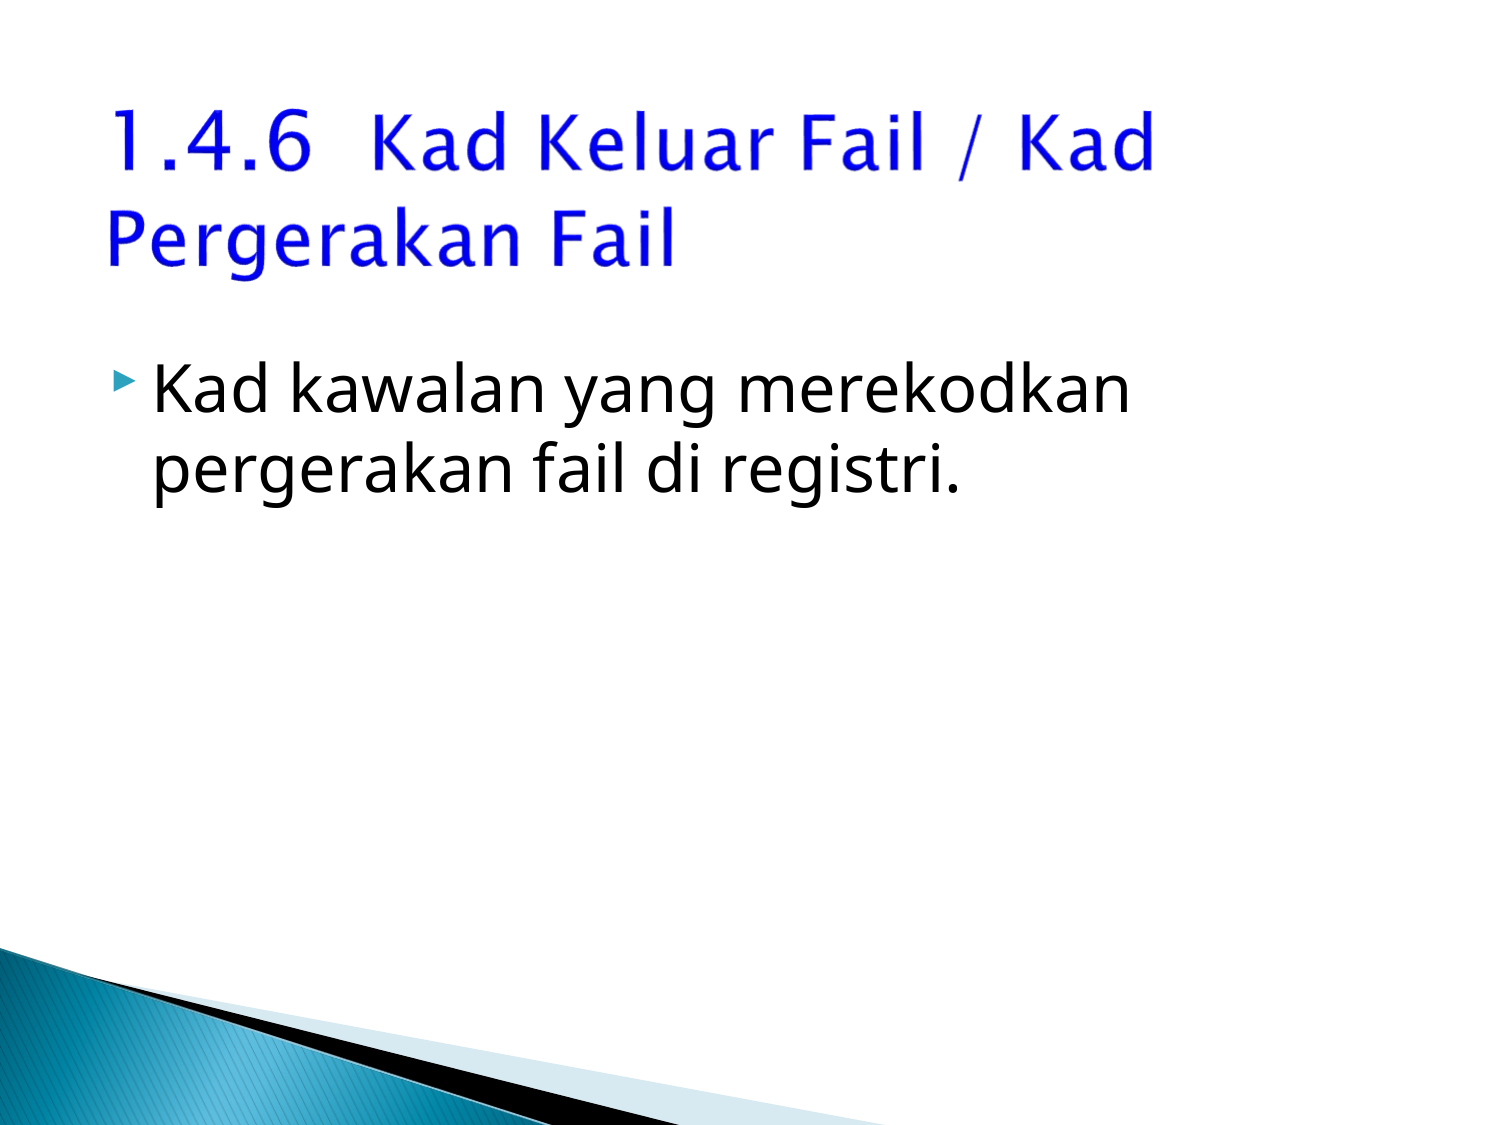

# Kad kawalan yang merekodkan pergerakan fail di registri.